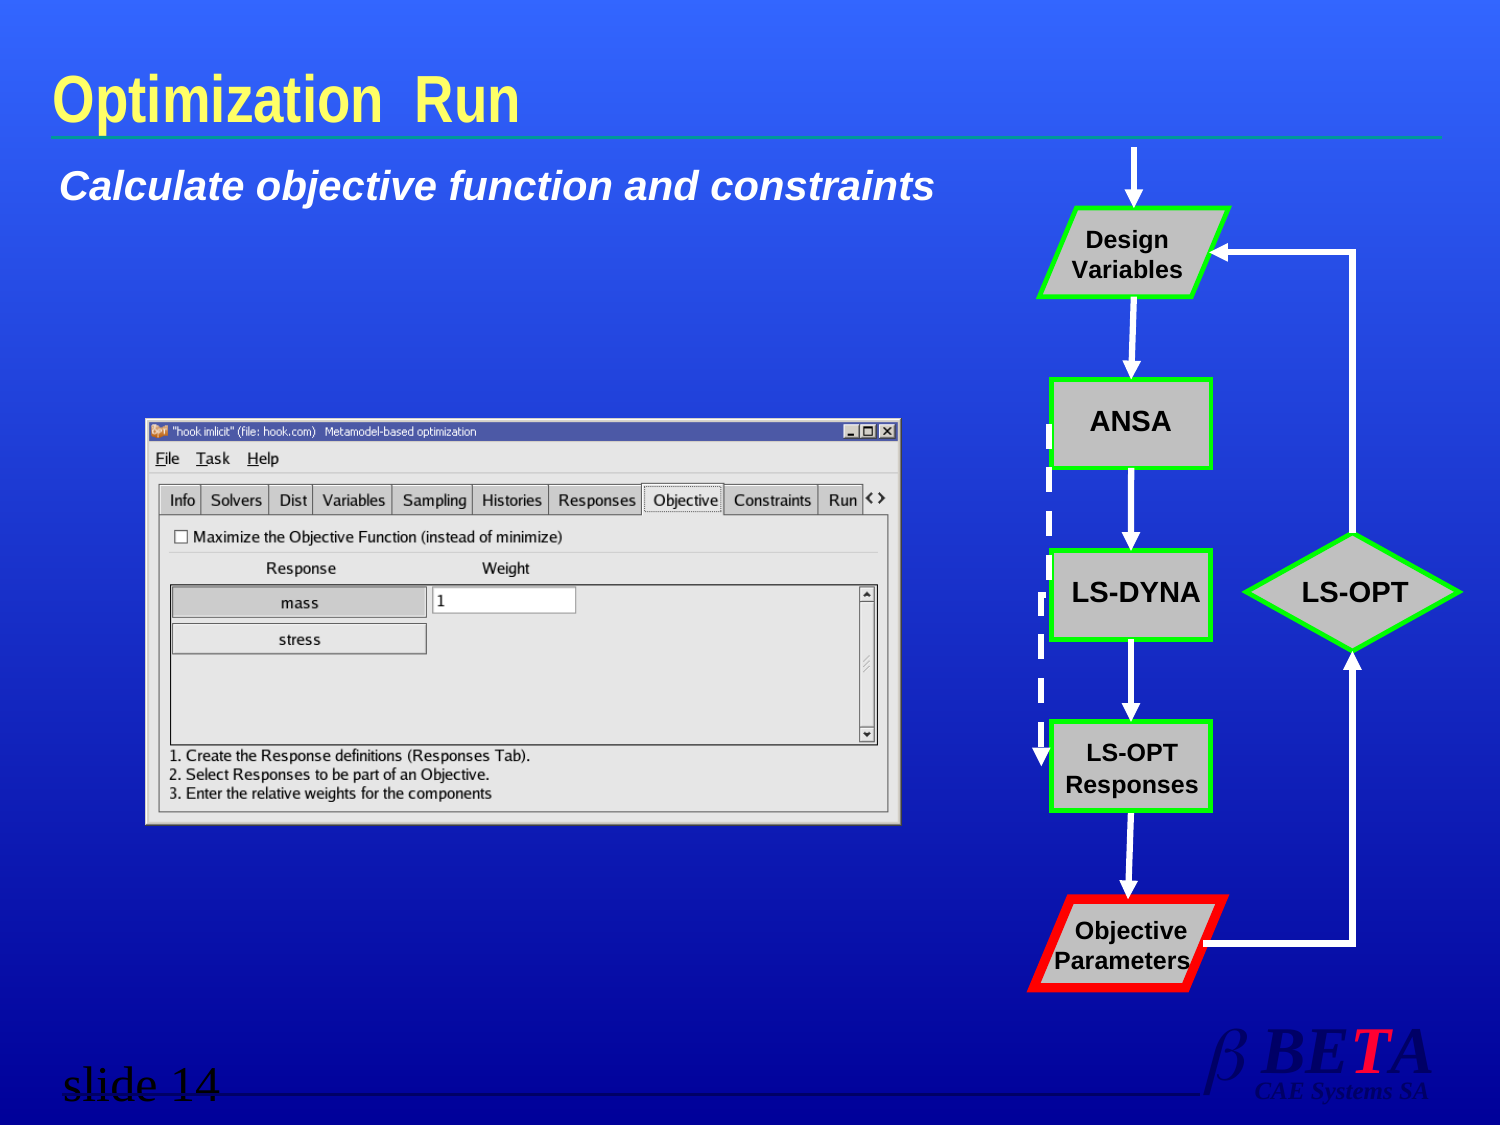

# Optimization Run
Calculate objective function and constraints
 Design Variables
ANSA
LS-DYNA
LS-OPT
LS-OPT
Responses
 Objective Parameters
14